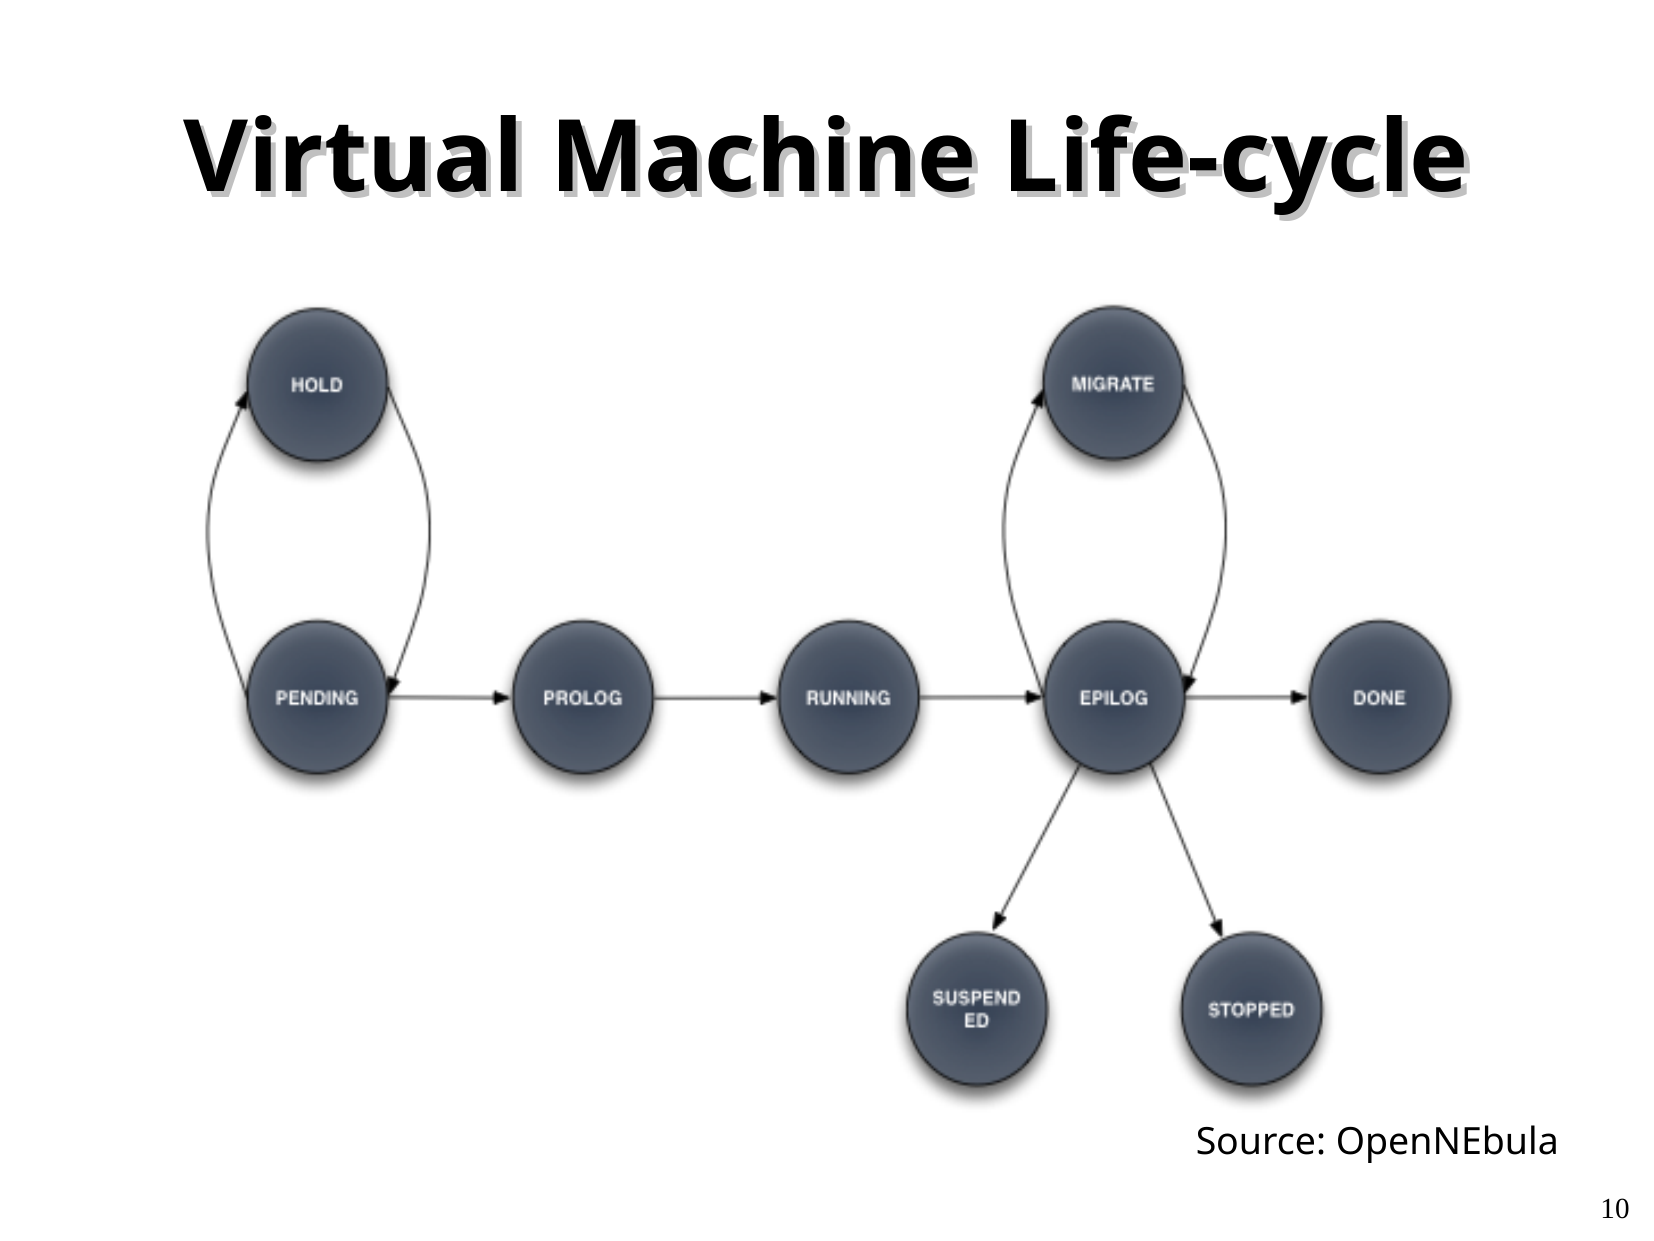

# Virtual Machine Life-cycle
Source: OpenNEbula
10